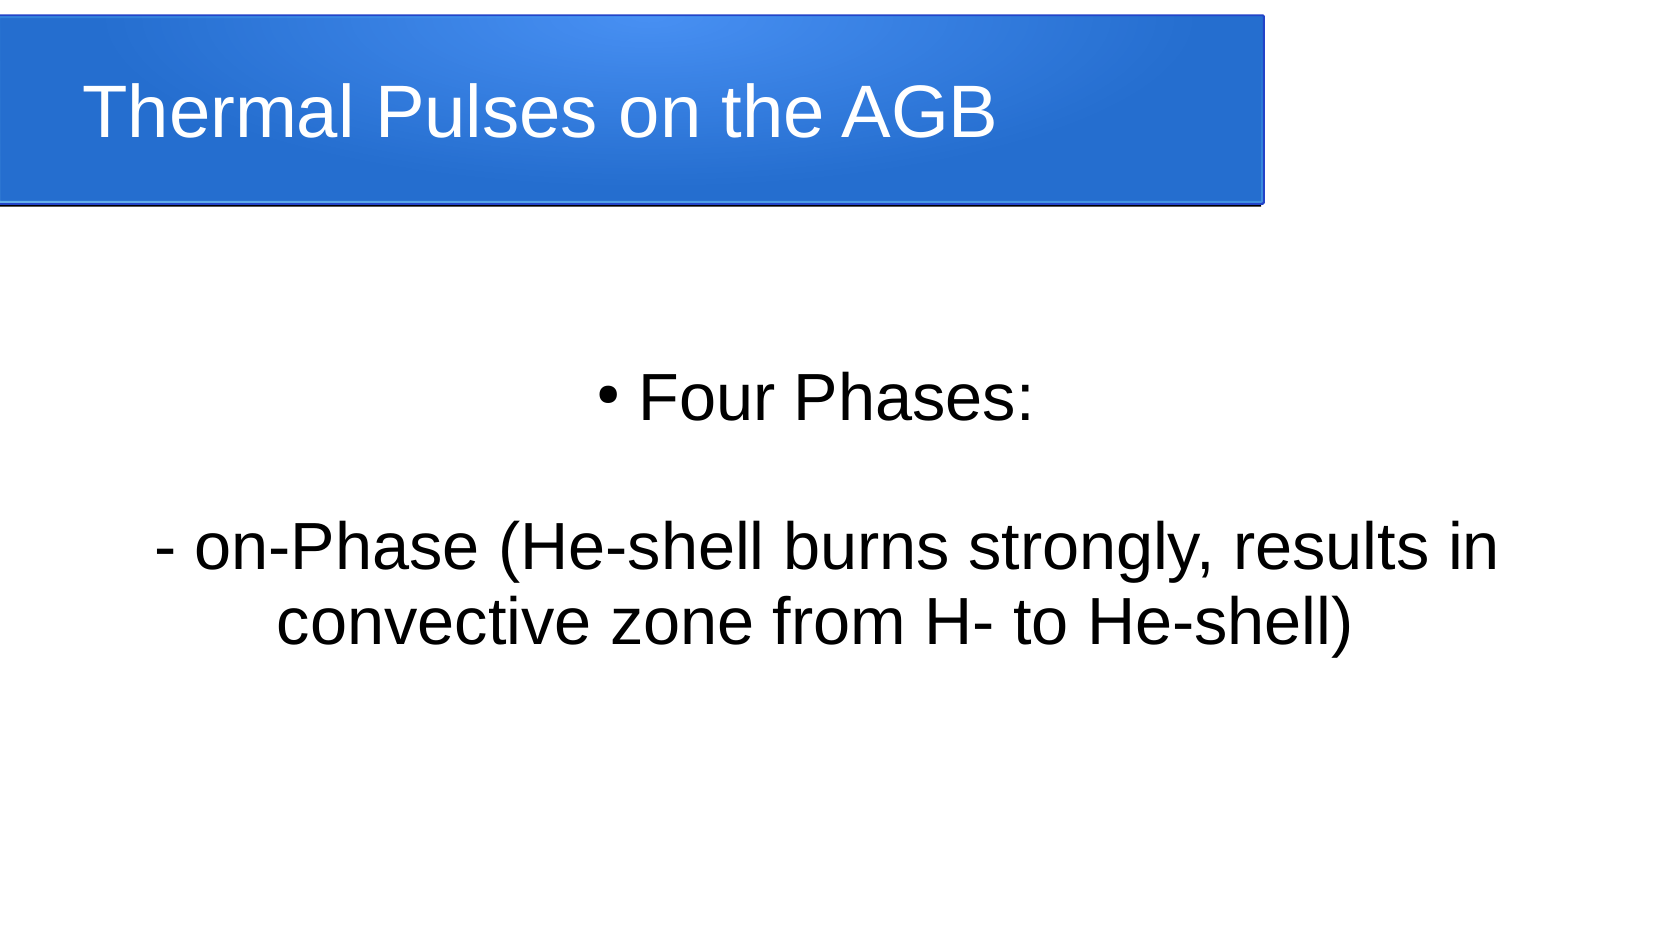

# Thermal Pulses on the AGB
 Four Phases:
- on-Phase (He-shell burns strongly, results in convective zone from H- to He-shell)